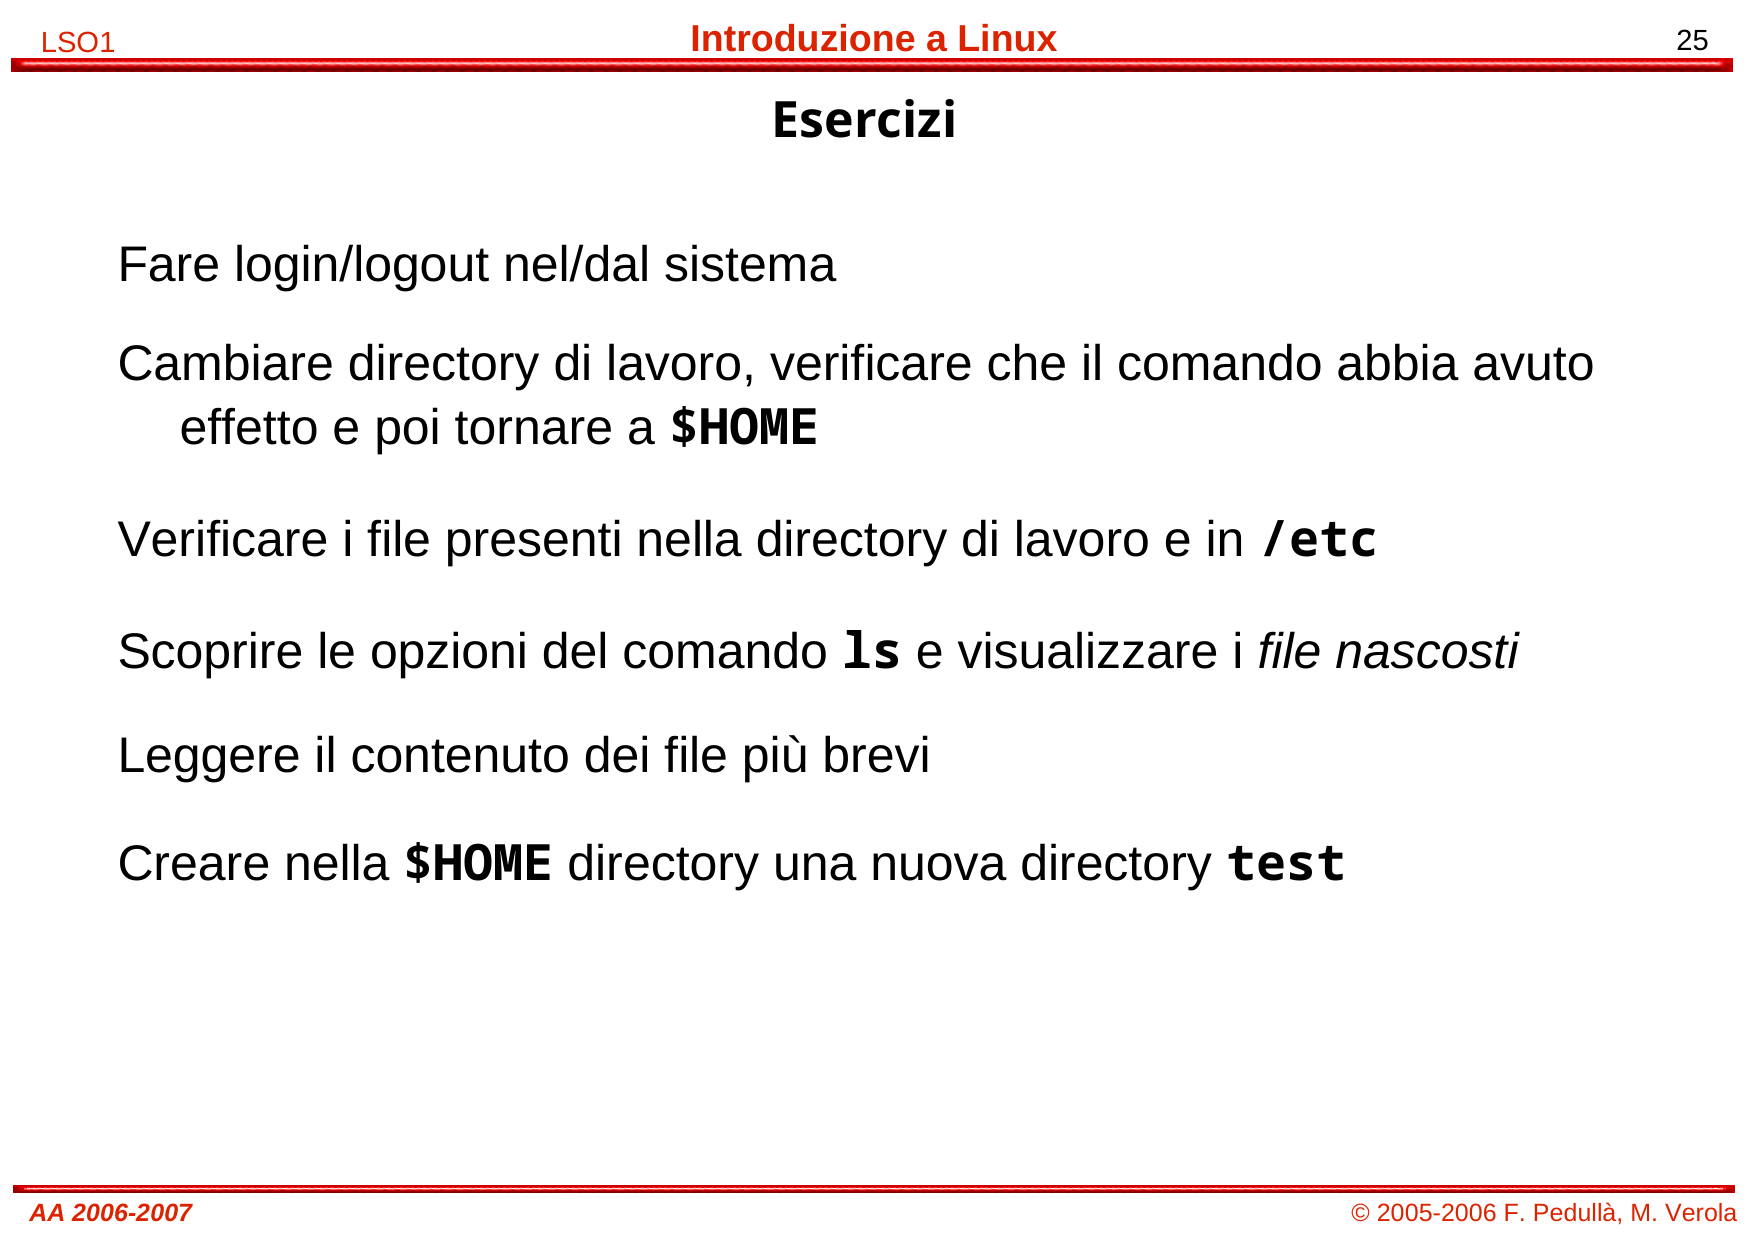

# Esercizi
Fare login/logout nel/dal sistema
Cambiare directory di lavoro, verificare che il comando abbia avuto effetto e poi tornare a $HOME
Verificare i file presenti nella directory di lavoro e in /etc
Scoprire le opzioni del comando ls e visualizzare i file nascosti
Leggere il contenuto dei file più brevi
Creare nella $HOME directory una nuova directory test